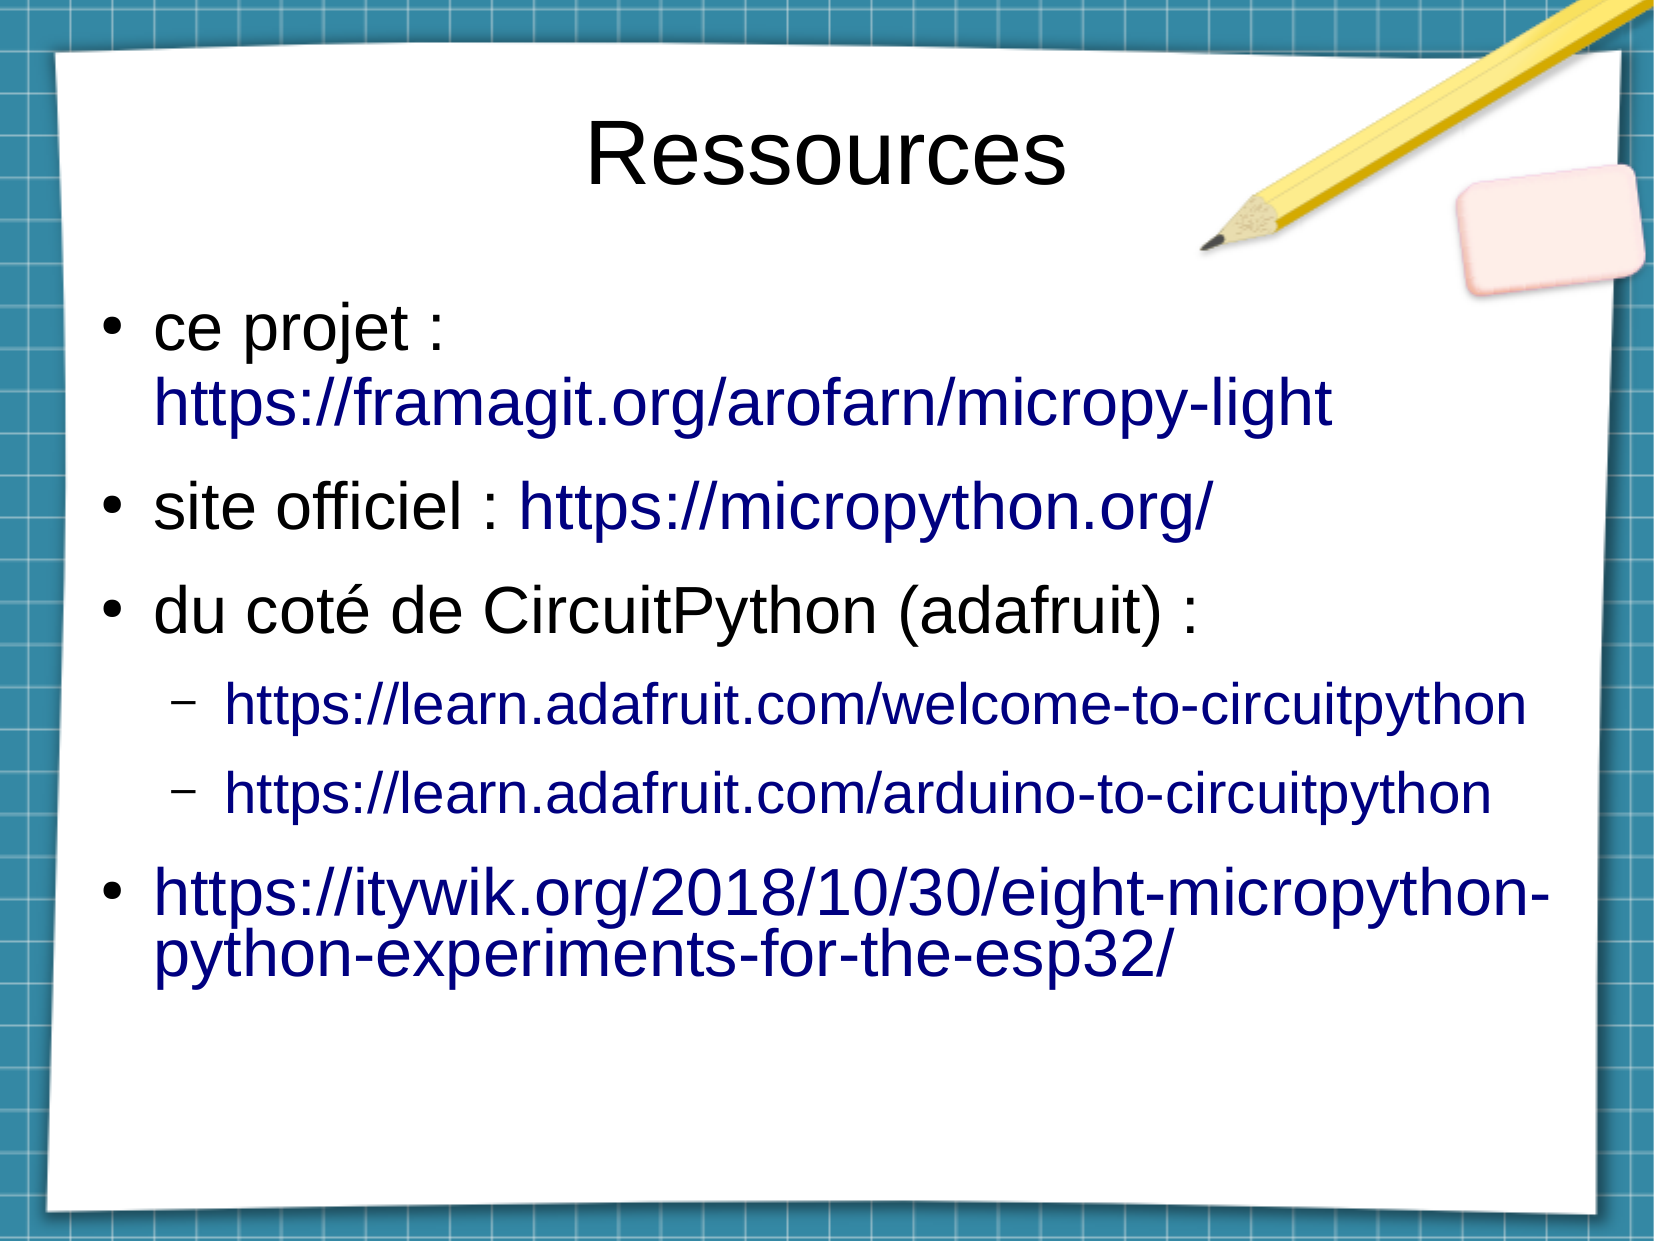

# Ressources
ce projet : https://framagit.org/arofarn/micropy-light
site officiel : https://micropython.org/
du coté de CircuitPython (adafruit) :
https://learn.adafruit.com/welcome-to-circuitpython
https://learn.adafruit.com/arduino-to-circuitpython
https://itywik.org/2018/10/30/eight-micropython-python-experiments-for-the-esp32/